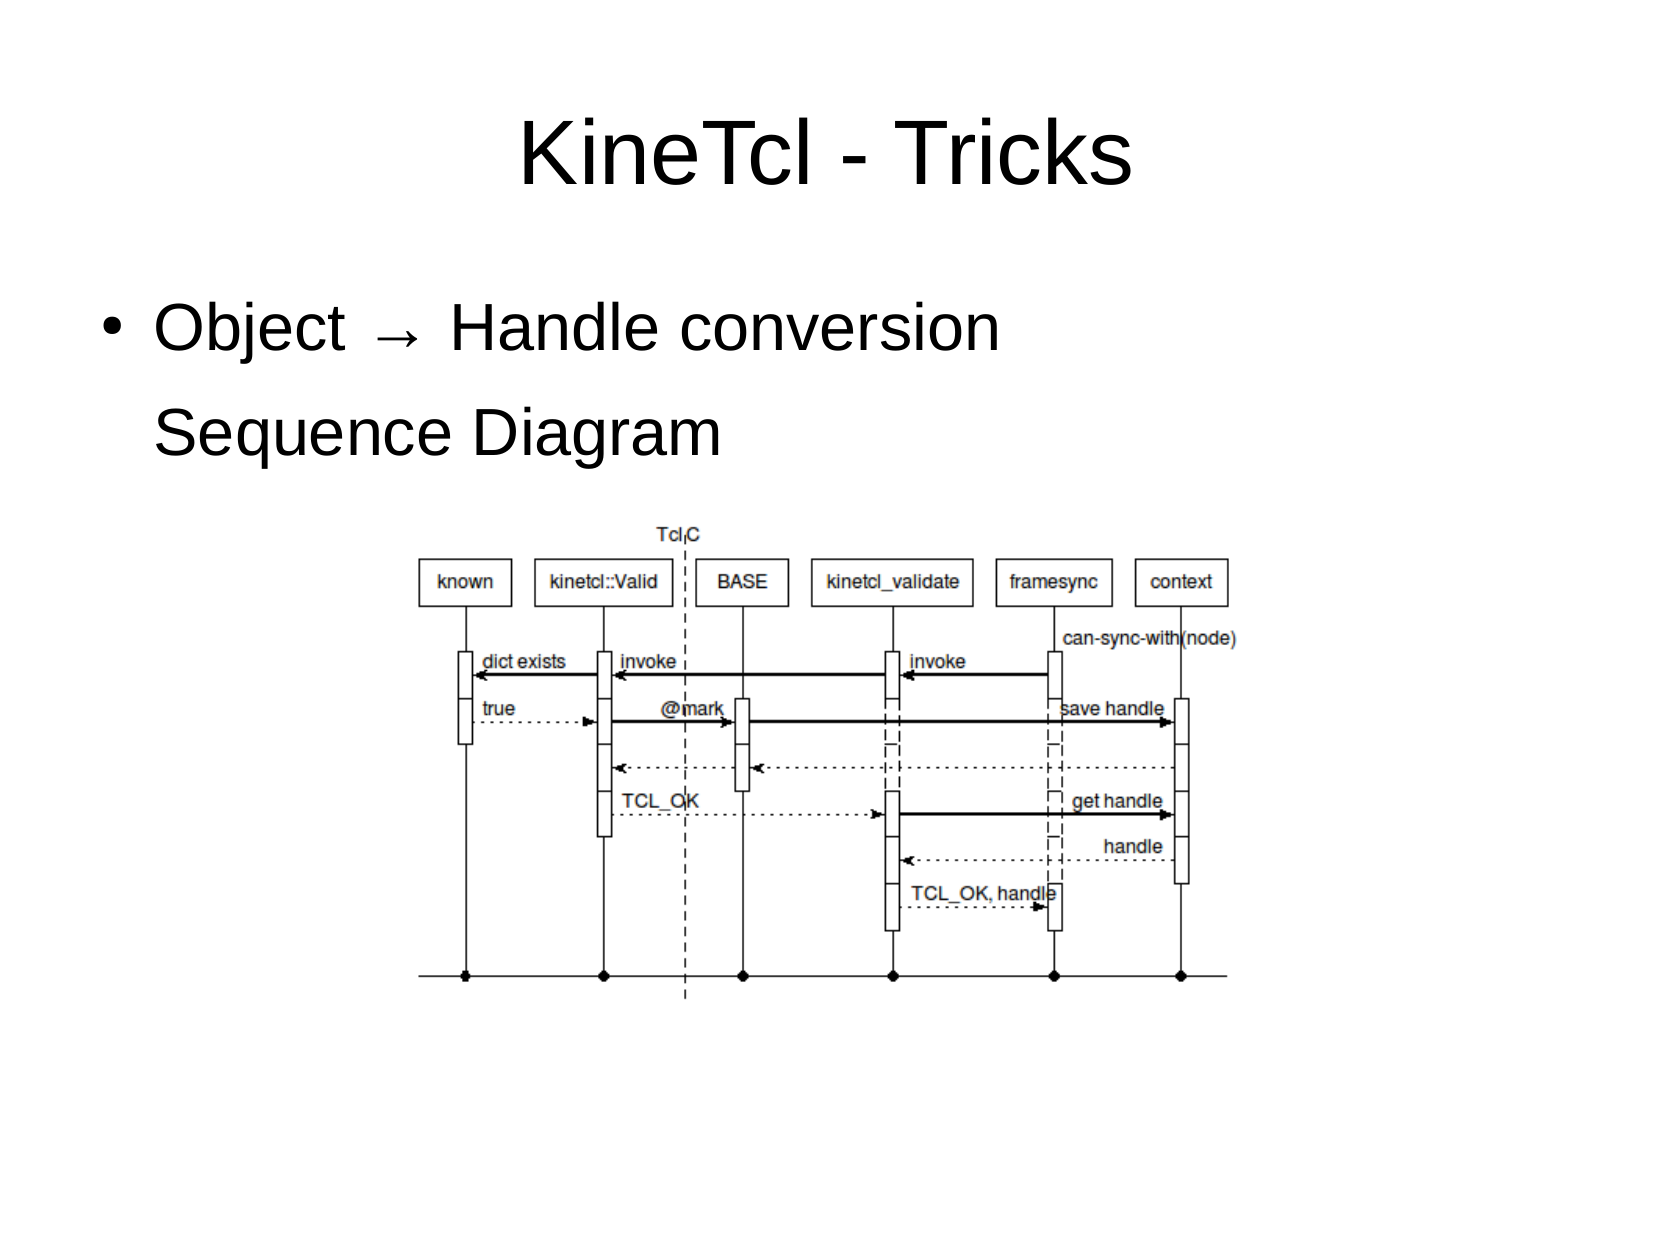

# KineTcl - Tricks
Object → Handle conversion
Sequence Diagram